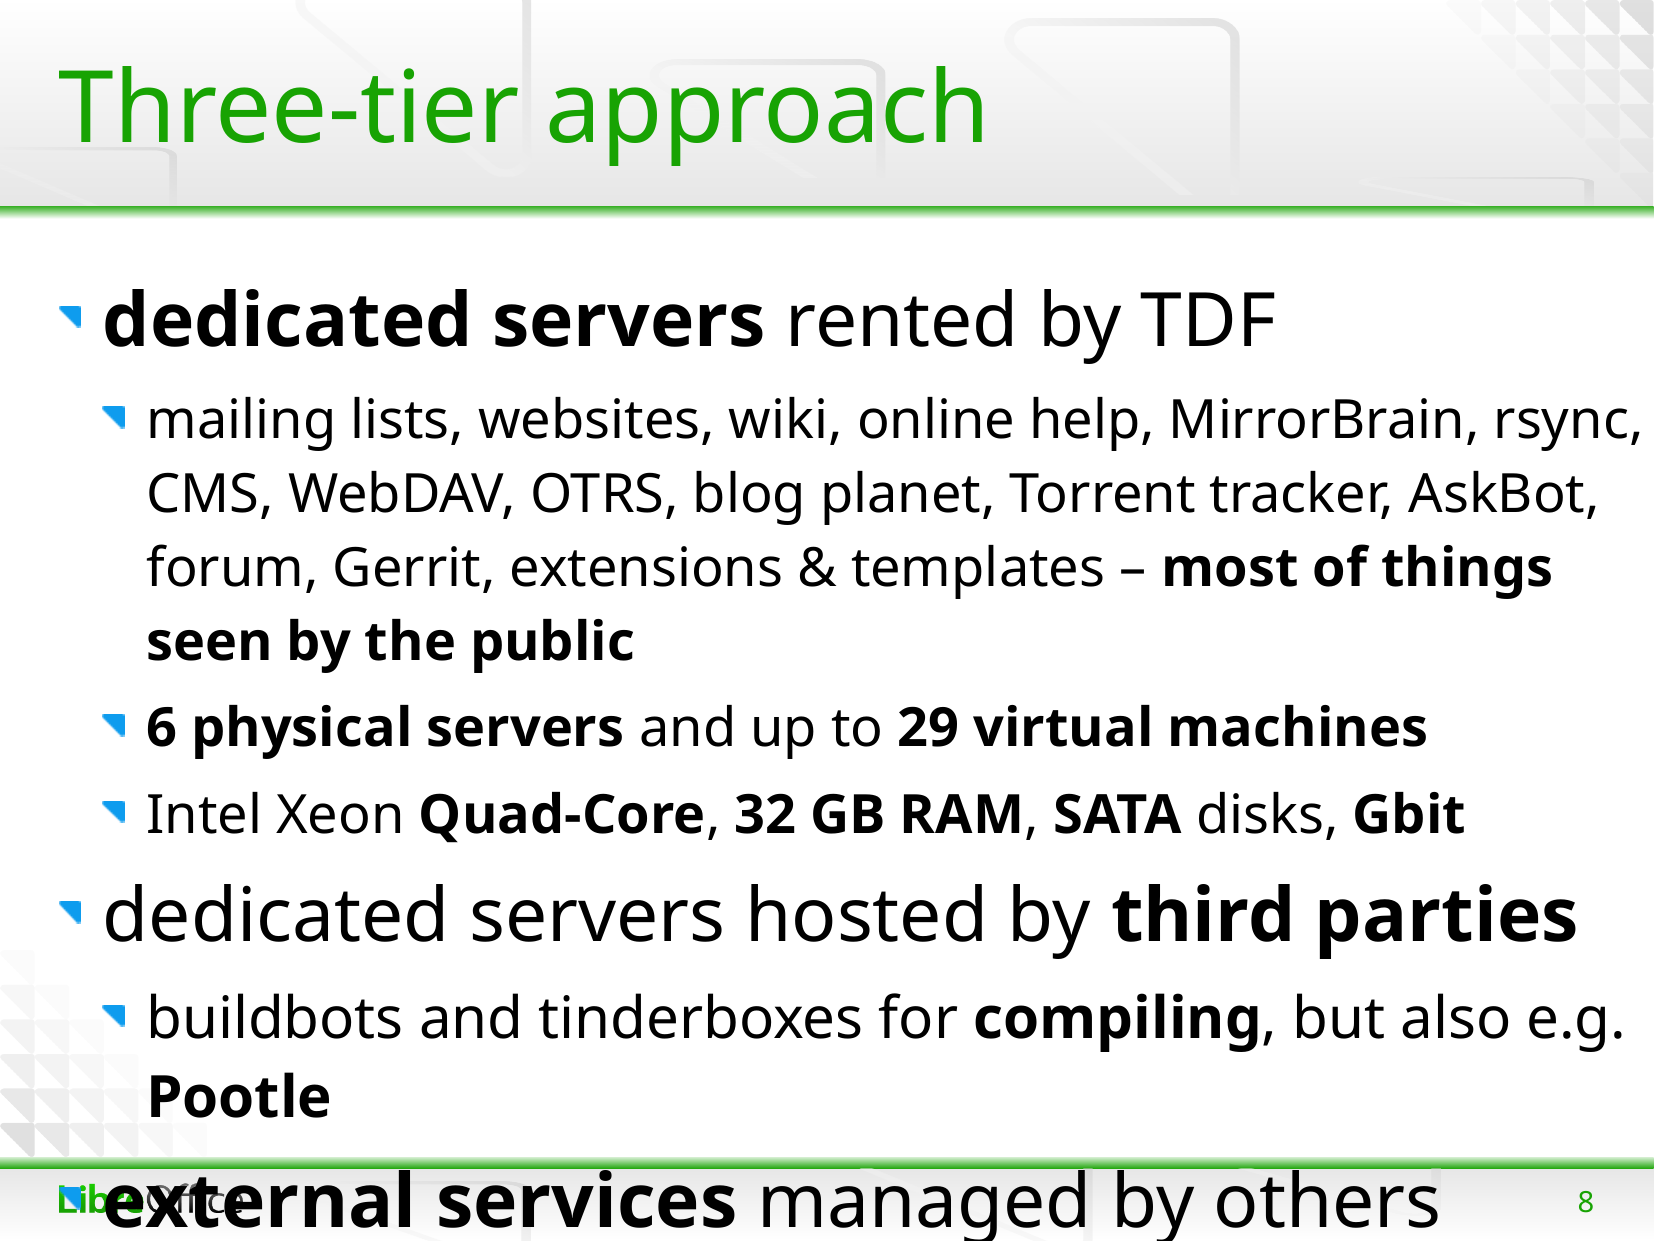

# Three-tier approach
dedicated servers rented by TDF
mailing lists, websites, wiki, online help, MirrorBrain, rsync, CMS, WebDAV, OTRS, blog planet, Torrent tracker, AskBot, forum, Gerrit, extensions & templates – most of things seen by the public
6 physical servers and up to 29 virtual machines
Intel Xeon Quad-Core, 32 GB RAM, SATA disks, Gbit
dedicated servers hosted by third parties
buildbots and tinderboxes for compiling, but also e.g. Pootle
external services managed by others
BugZilla, developer mailing lists, blog, conference calls
libreoffice.org accounts for mail, Jabber/XMPP and SIP
8